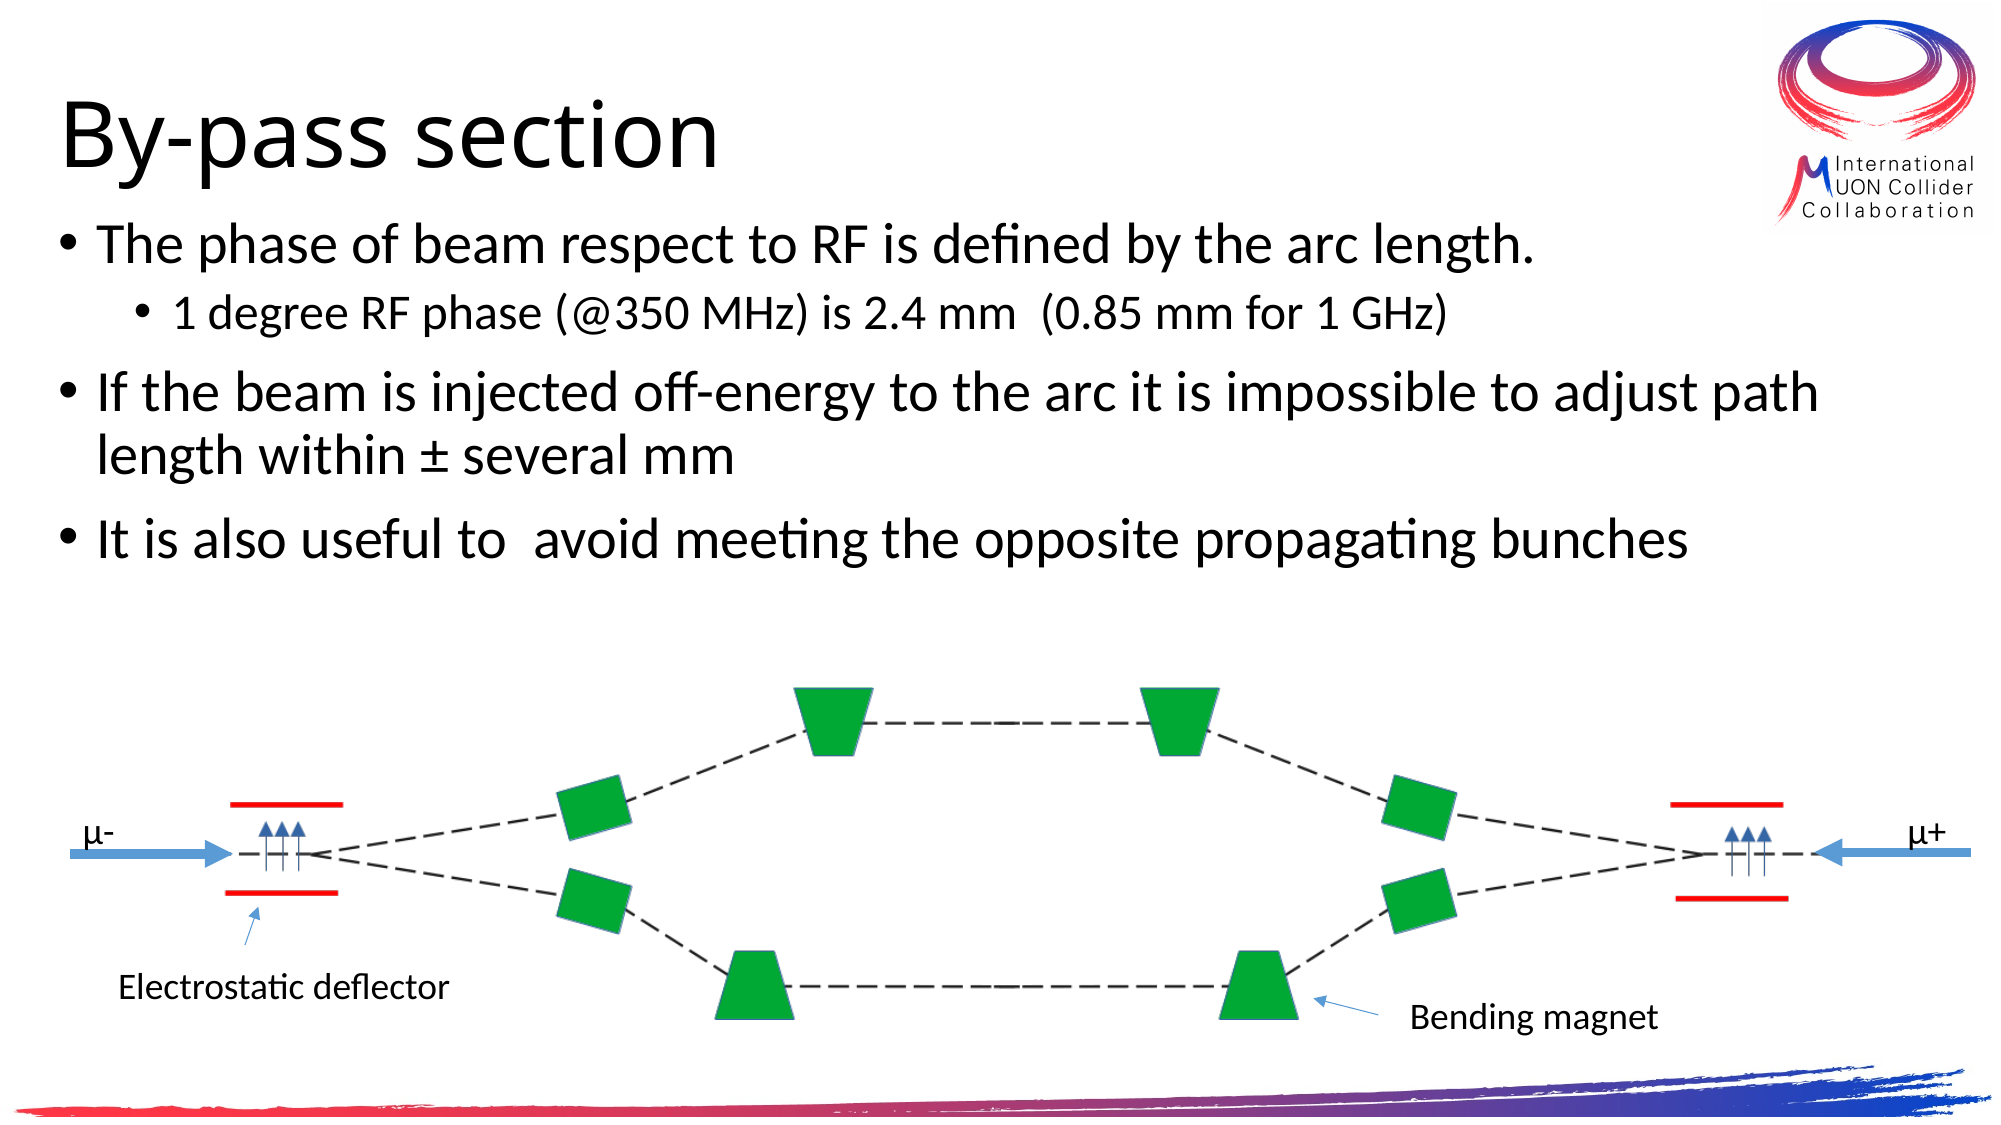

# By-pass section
The phase of beam respect to RF is defined by the arc length.
1 degree RF phase (@350 MHz) is 2.4 mm (0.85 mm for 1 GHz)
If the beam is injected off-energy to the arc it is impossible to adjust path length within ± several mm
It is also useful to avoid meeting the opposite propagating bunches
µ-
µ+
Electrostatic deflector
Bending magnet